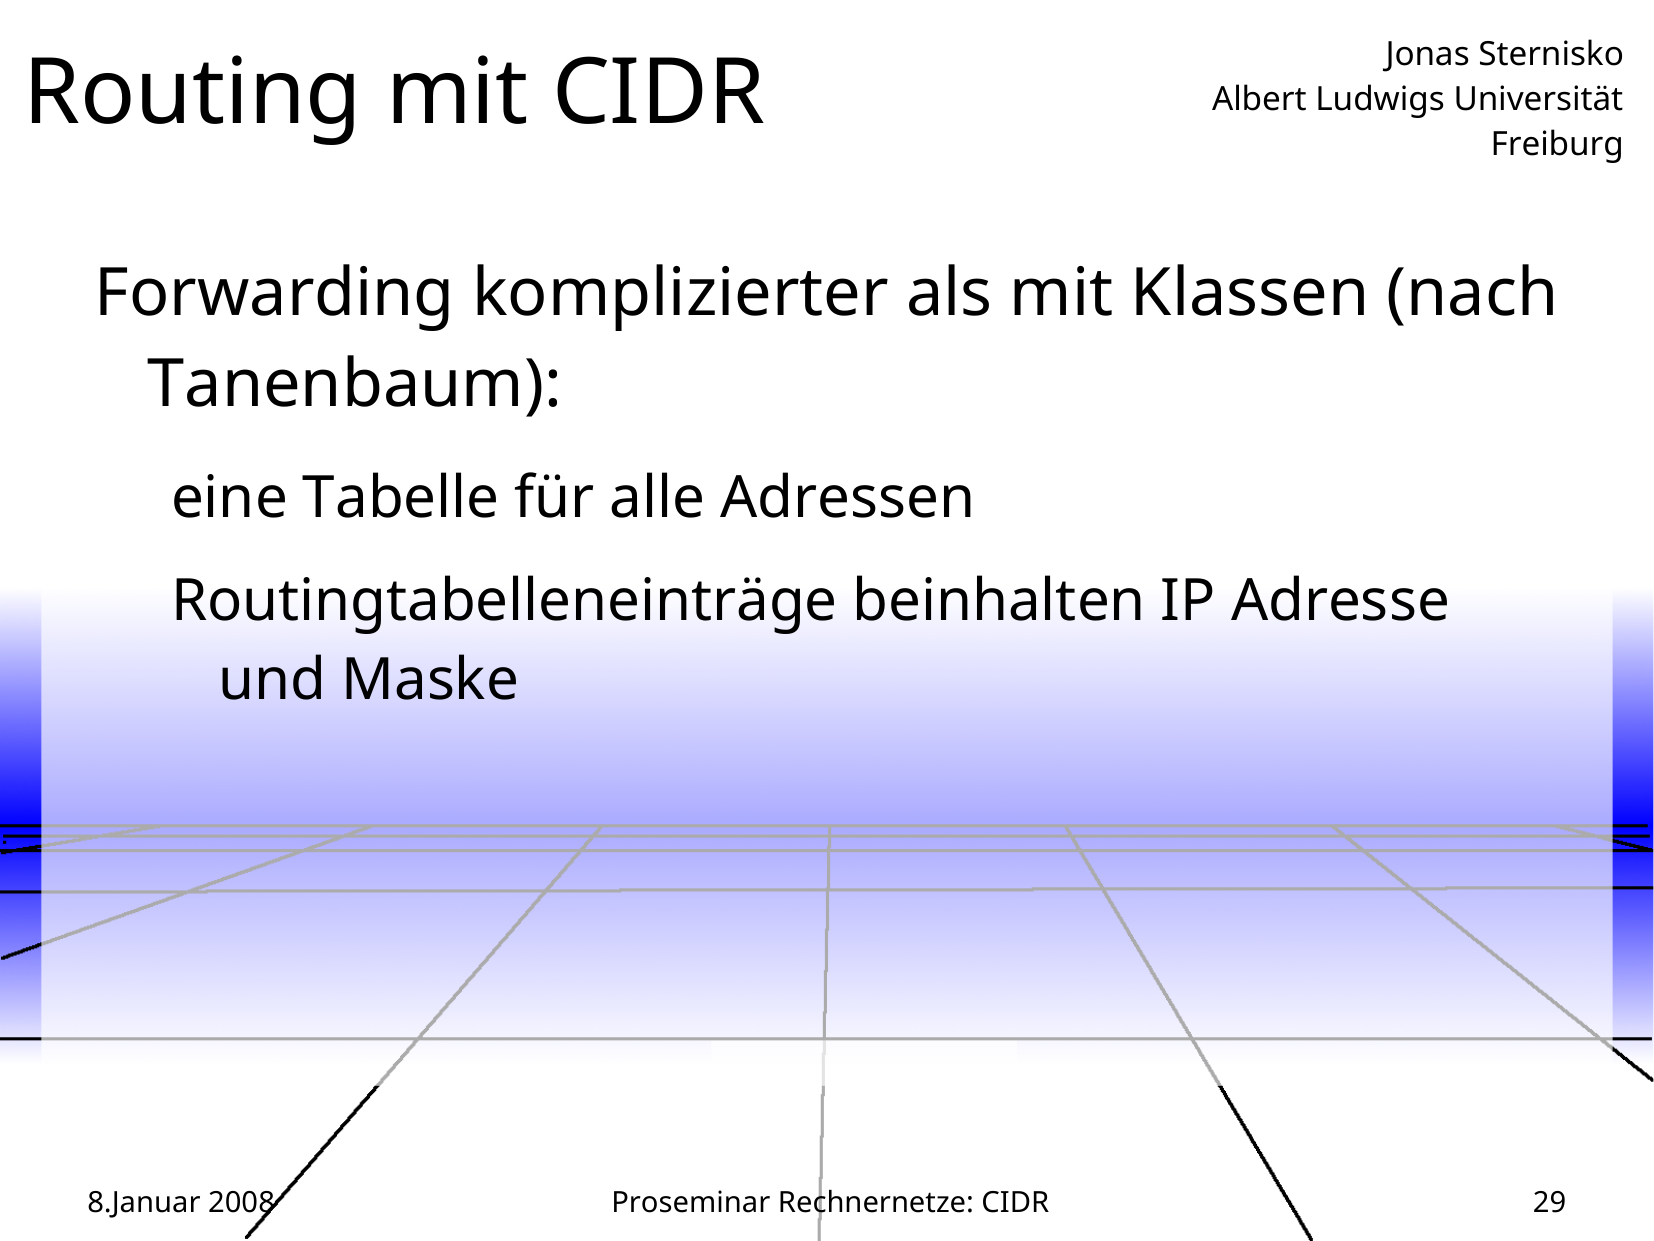

# Routing mit CIDR
Forwarding komplizierter als mit Klassen (nach Tanenbaum):
eine Tabelle für alle Adressen
Routingtabelleneinträge beinhalten IP Adresse und Maske
8.Januar 2008
Proseminar Rechnernetze: CIDR
29